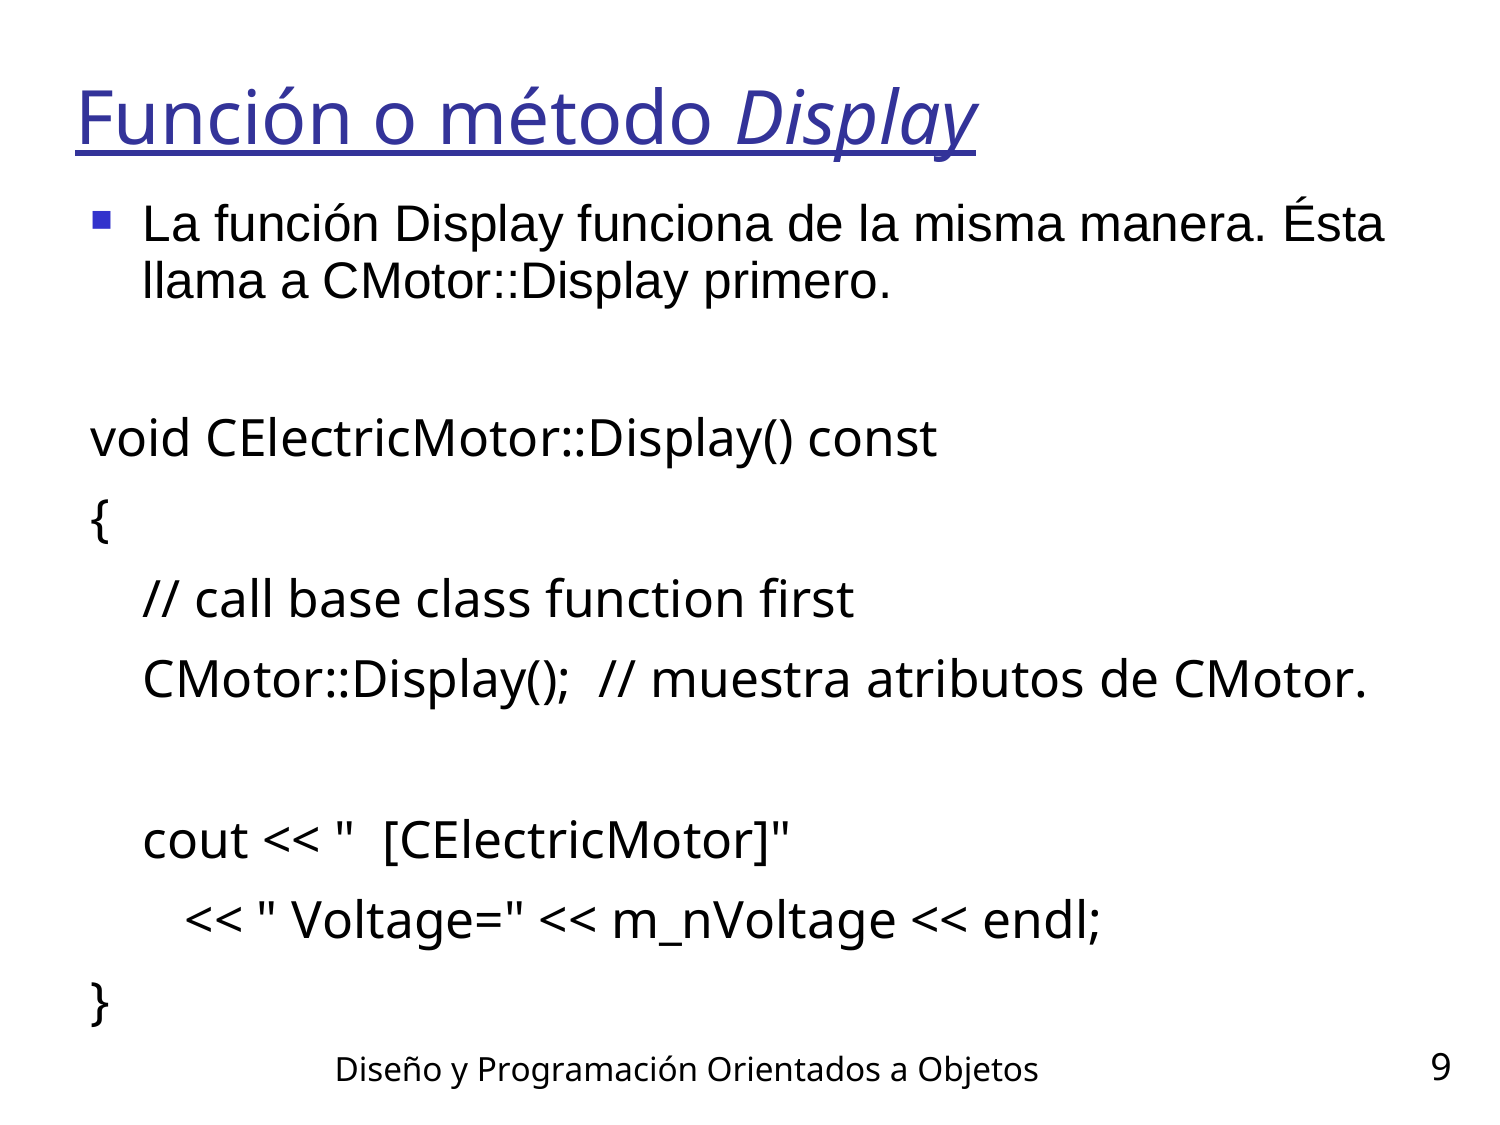

# Función o método Display
La función Display funciona de la misma manera. Ésta llama a CMotor::Display primero.
void CElectricMotor::Display() const
{
	// call base class function first
	CMotor::Display(); // muestra atributos de CMotor.
	cout << " [CElectricMotor]"
 << " Voltage=" << m_nVoltage << endl;
}
Diseño y Programación Orientados a Objetos
9